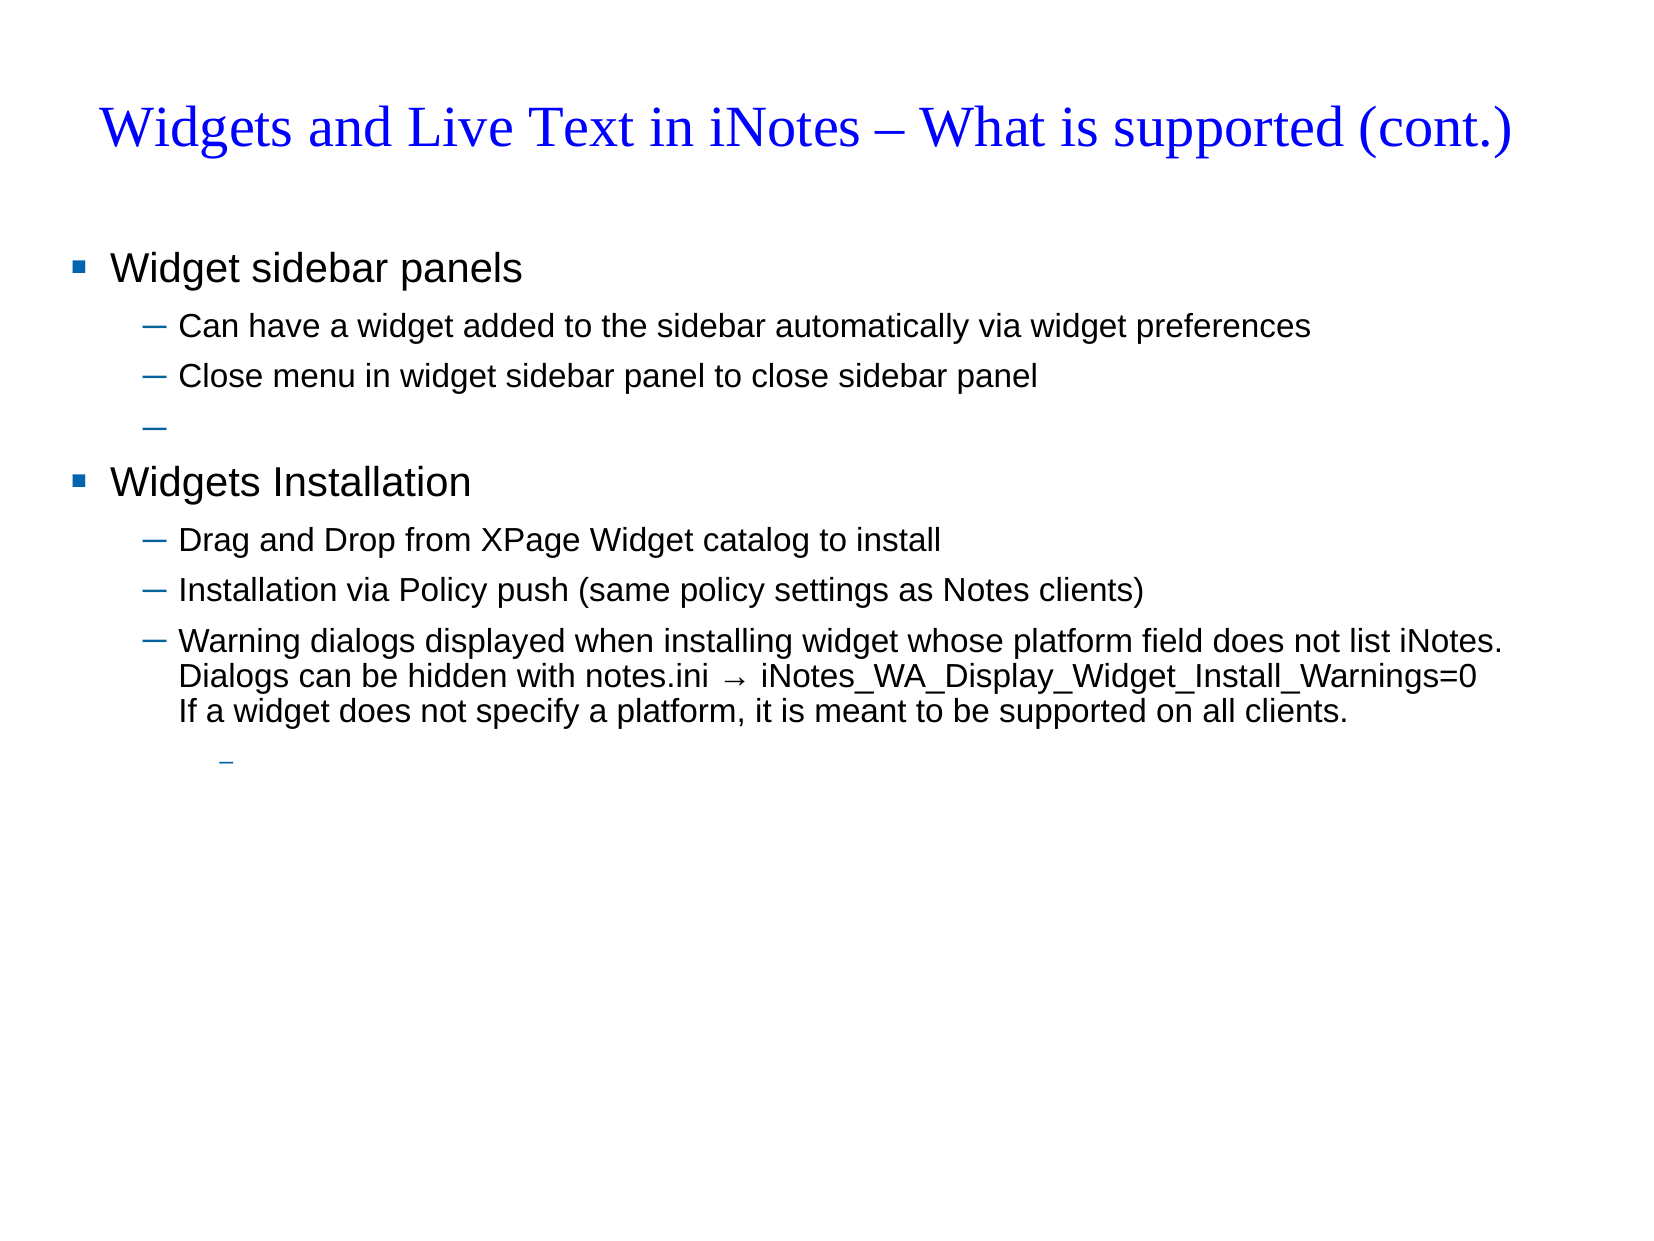

Widgets and Live Text in iNotes – What is supported (cont.)
# Widget sidebar panels
Can have a widget added to the sidebar automatically via widget preferences
Close menu in widget sidebar panel to close sidebar panel
Widgets Installation
Drag and Drop from XPage Widget catalog to install
Installation via Policy push (same policy settings as Notes clients)
Warning dialogs displayed when installing widget whose platform field does not list iNotes.
Dialogs can be hidden with notes.ini → iNotes_WA_Display_Widget_Install_Warnings=0
If a widget does not specify a platform, it is meant to be supported on all clients.
14